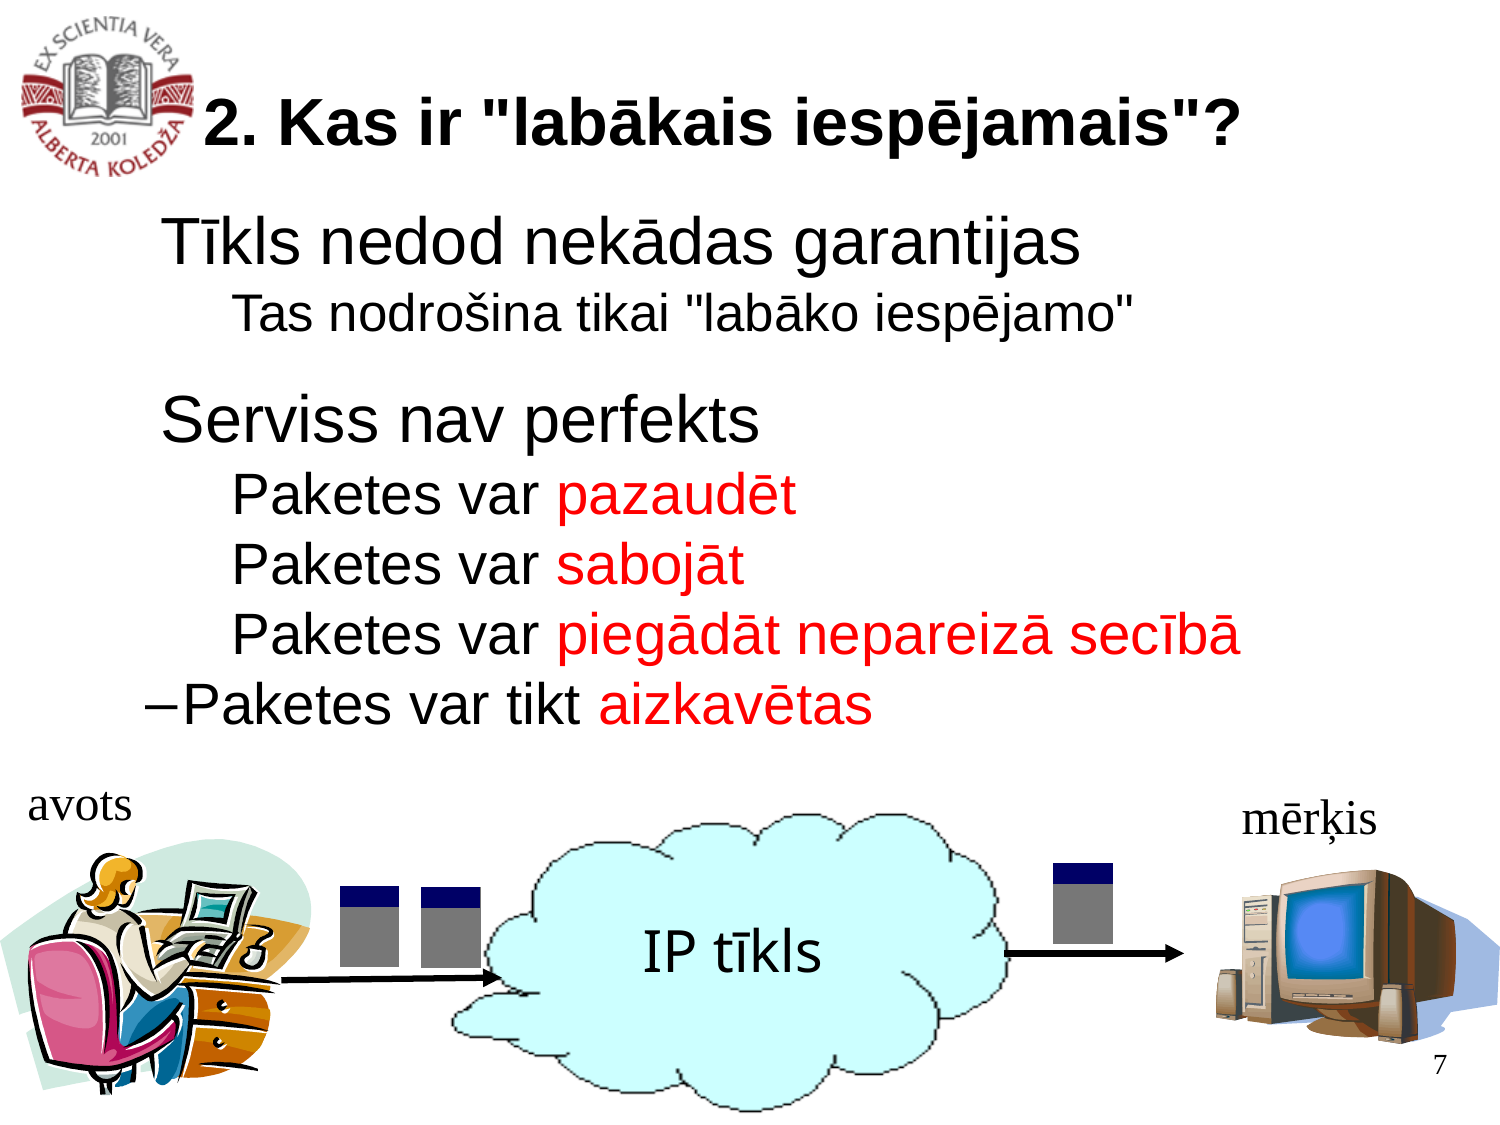

# 2. Kas ir "labākais iespējamais"?
Tīkls nedod nekādas garantijas
Tas nodrošina tikai "labāko iespējamo"
Serviss nav perfekts
Paketes var pazaudēt
Paketes var sabojāt
Paketes var piegādāt nepareizā secībā
Paketes var tikt aizkavētas
avots
mērķis
IP tīkls
6